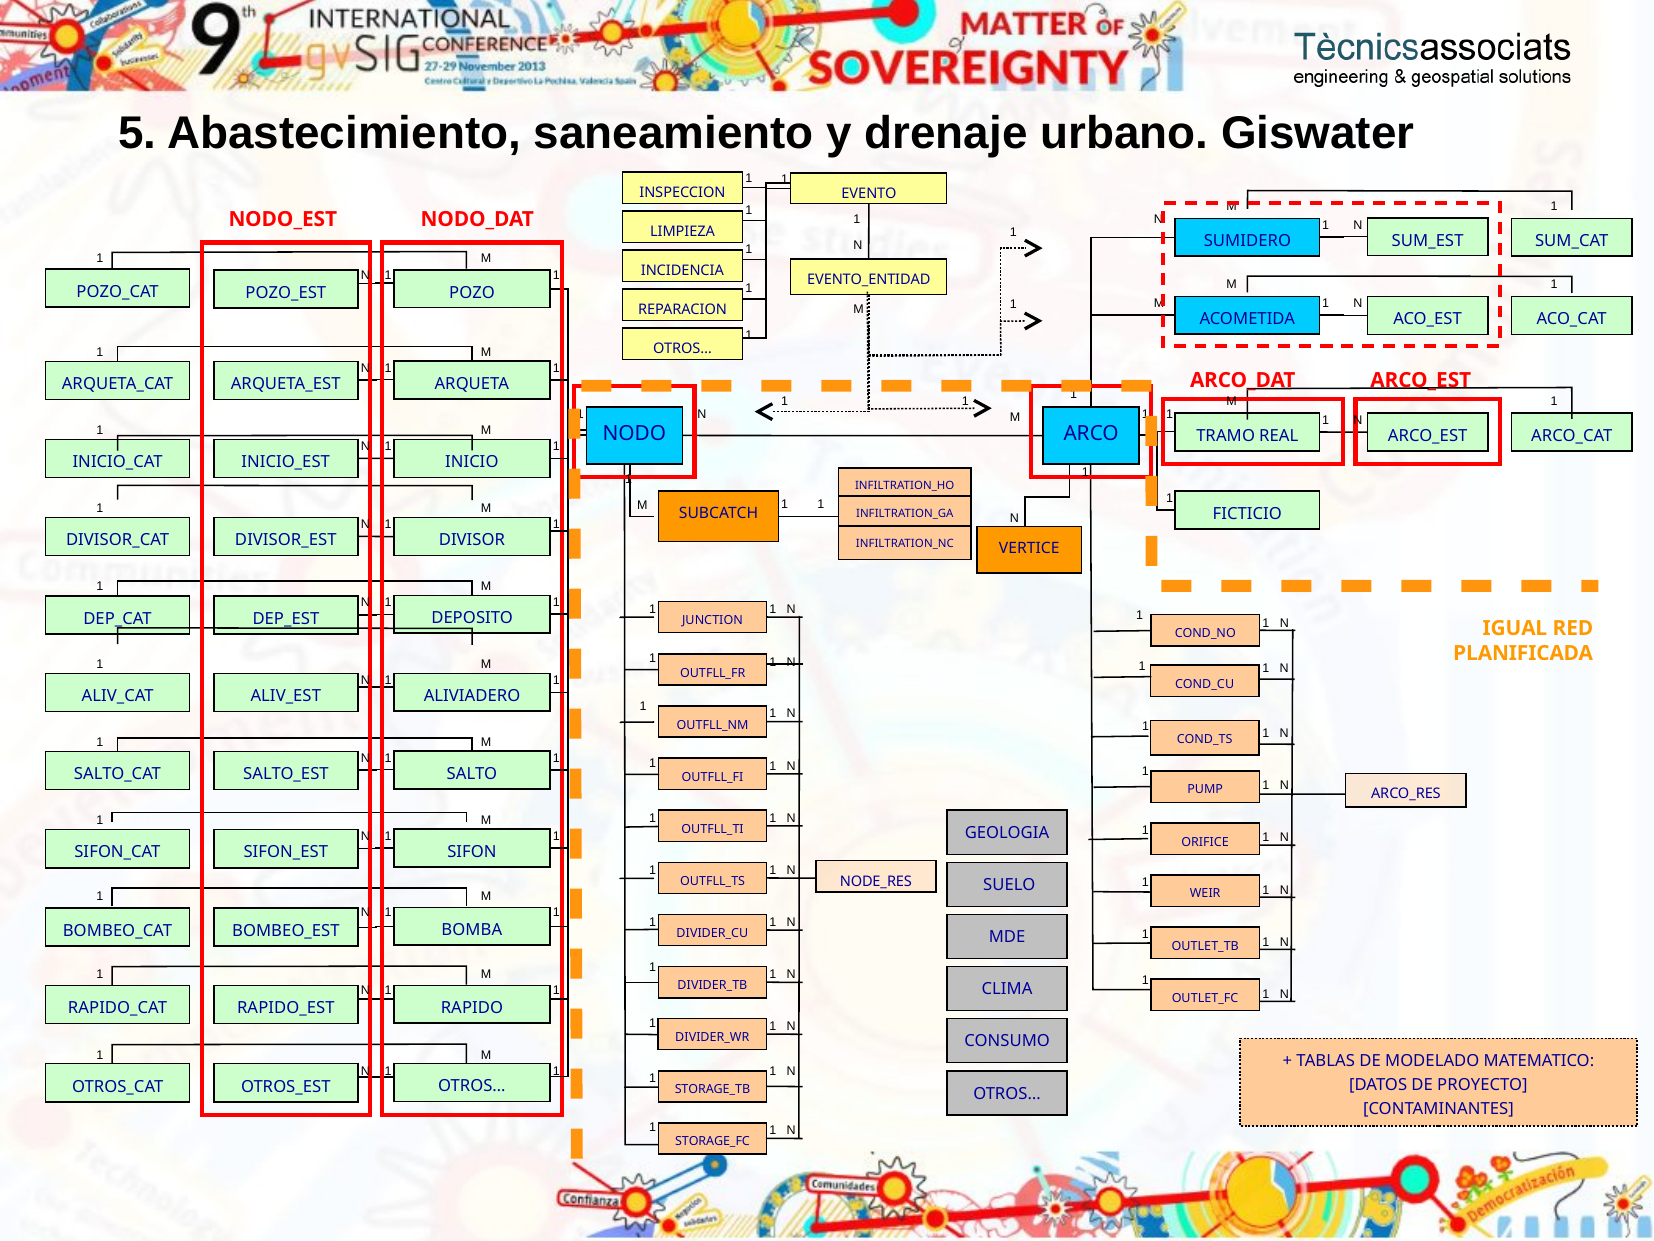

5. Abastecimiento, saneamiento y drenaje urbano. Giswater
INSPECCION
EVENTO
1
1
LIMPIEZA
SUM_EST
SUMIDERO
SUM_CAT
M
1
1
NODO_DAT
NODO_EST
1
N
1 N
INCIDENCIA
1
EVENTO_ENTIDAD
POZO_CAT
POZO_EST
POZO
N
1
1
M
REPARACION
ACOMETIDA
ACO_EST
ACO_CAT
N
1
1
M
1
1
1 N
M
1
M
OTROS…
1
ARQUETA
ARQUETA_CAT
ARQUETA_EST
1
M
NODO
ARCO
N
1
1
ARCO_DAT
ARCO_EST
TRAMO REAL
ARCO_EST
ARCO_CAT
1
1
1
M
1
INICIO_CAT
INICIO_EST
1
N
1
1
INICIO
M
1 N
1
M
N
1
1
SUBCATCH
INFILTRATION_HO
FICTICIO
1
1
INFILTRATION_GA
DIVISOR_CAT
DIVISOR_EST
VERTICE
DIVISOR
1
1
1
INFILTRATION_NC
M
1
M
N
N
1
1
DEPOSITO
DEP_CAT
DEP_EST
JUNCTION
1
M
COND_NO
N
1
1
1 N
1
1
IGUAL RED PLANIFICADA
1 N
OUTFLL_FR
COND_CU
ALIV_CAT
ALIV_EST
ALIVIADERO
1
1 N
1
M
1
1 N
N
1
1
OUTFLL_NM
COND_TS
1
1 N
SALTO
1
SALTO_CAT
SALTO_EST
1 N
OUTFLL_FI
1
M
ARCO_RES
PUMP
N
1
1
1
1 N
1
GEOLOGIA
1 N
OUTFLL_TI
SIFON
ORIFICE
SIFON_CAT
SIFON_EST
1
1 N
1
M
1
 SUELO
N
1
1
1 N
NODE_RES
OUTFLL_TS
WEIR
1
1 N
1
BOMBA
MDE
BOMBEO_CAT
BOMBEO_EST
1 N
1
M
DIVIDER_CU
OUTLET_TB
N
1
1
1
1 N
1
CLIMA
1 N
DIVIDER_TB
+ TABLAS DE MODELADO MATEMATICO:
[DATOS DE PROYECTO]
[CONTAMINANTES]
RAPIDO_CAT
RAPIDO_EST
RAPIDO
OUTLET_FC
1
1
M
1 N
1
CONSUMO
N
1
1
1 N
DIVIDER_WR
1
1 N
OTROS_CAT
OTROS_EST
OTROS…
OTROS…
STORAGE_TB
1
M
N
1
1
1 N
1
STORAGE_FC
1
1 N